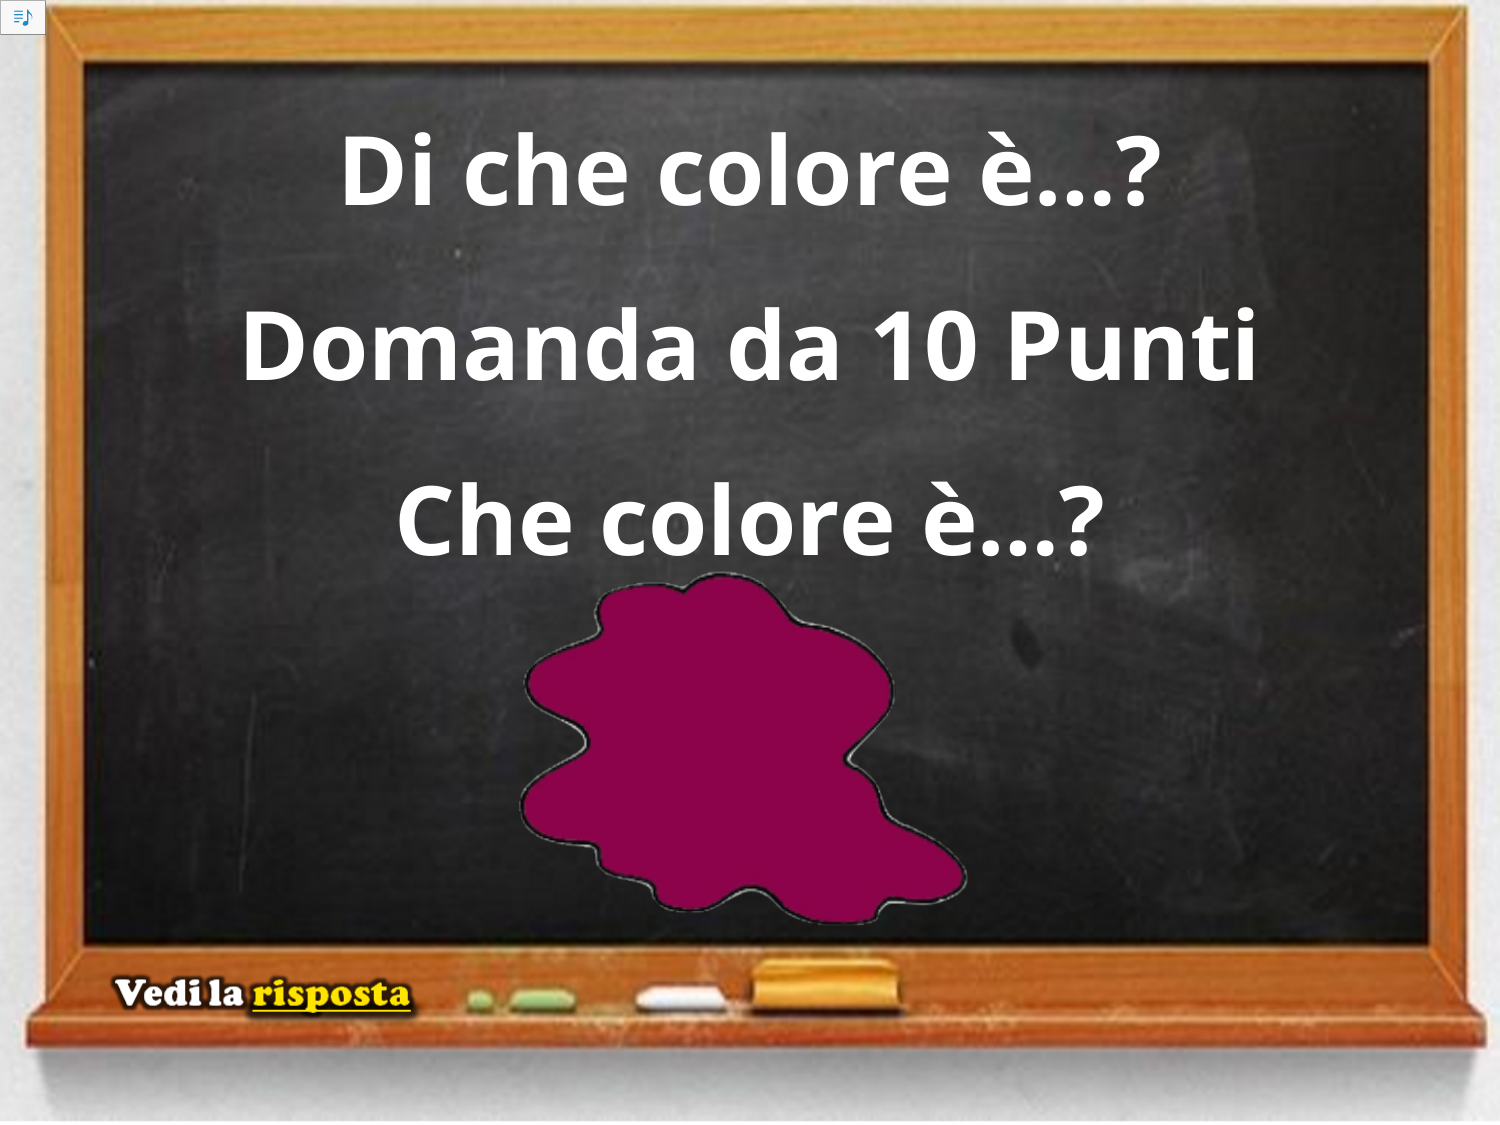

Di che colore è…?
Domanda da 10 Punti
Che colore è…?